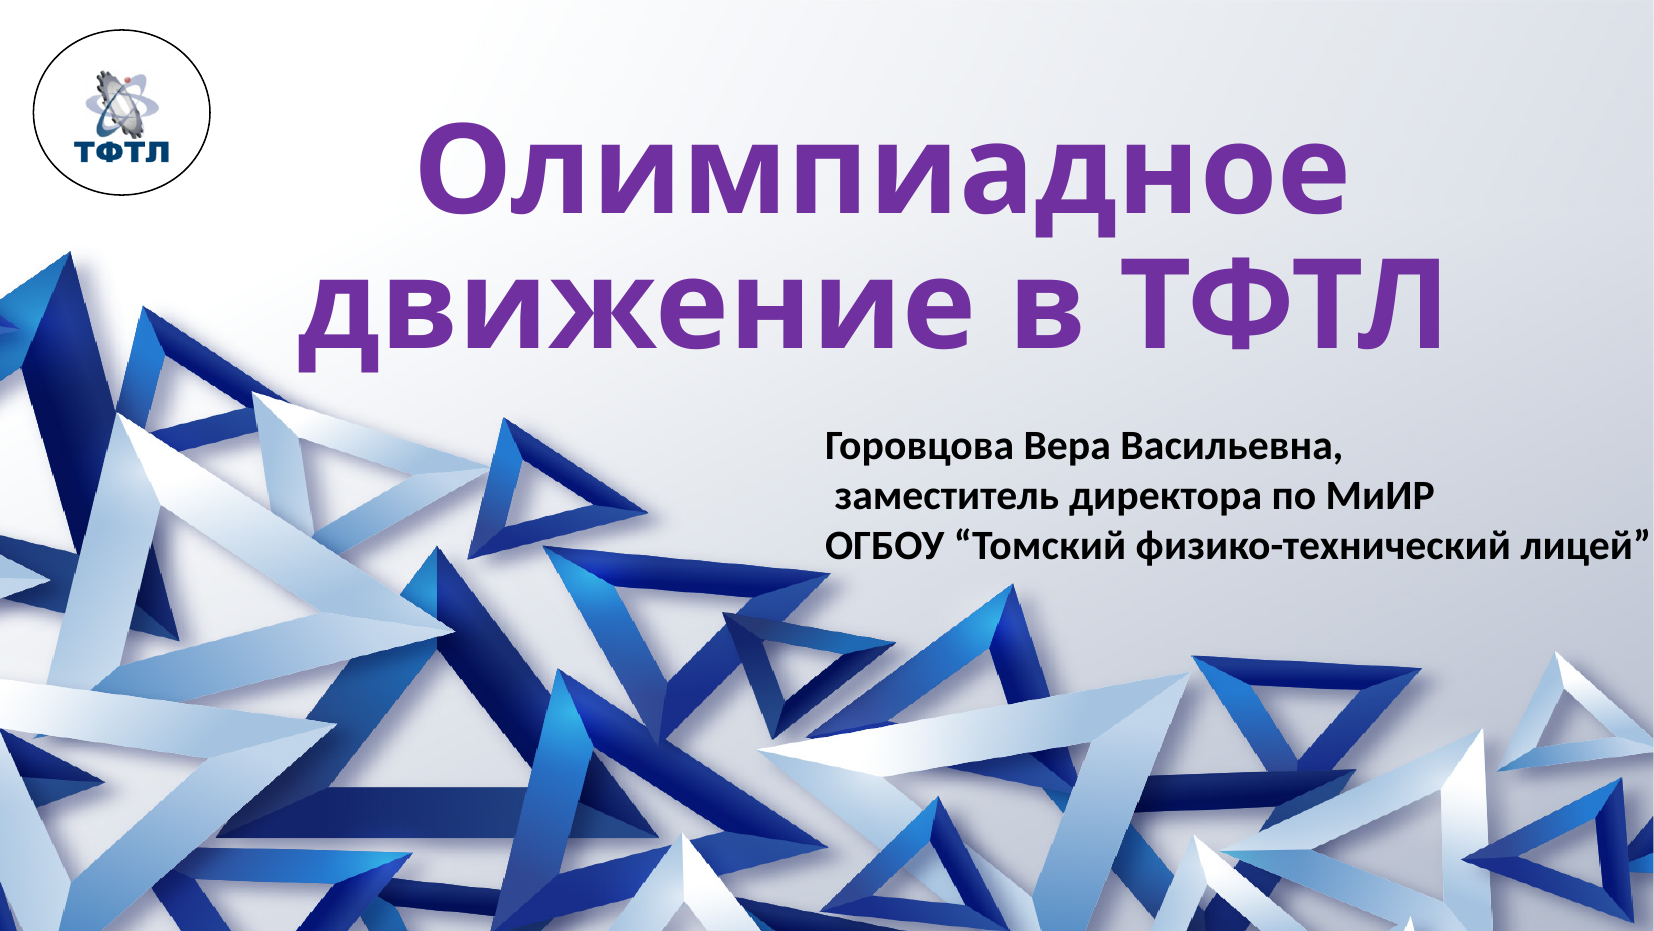

# Олимпиадное движение в ТФТЛ
Горовцова Вера Васильевна,
 заместитель директора по МиИР
ОГБОУ “Томский физико-технический лицей”